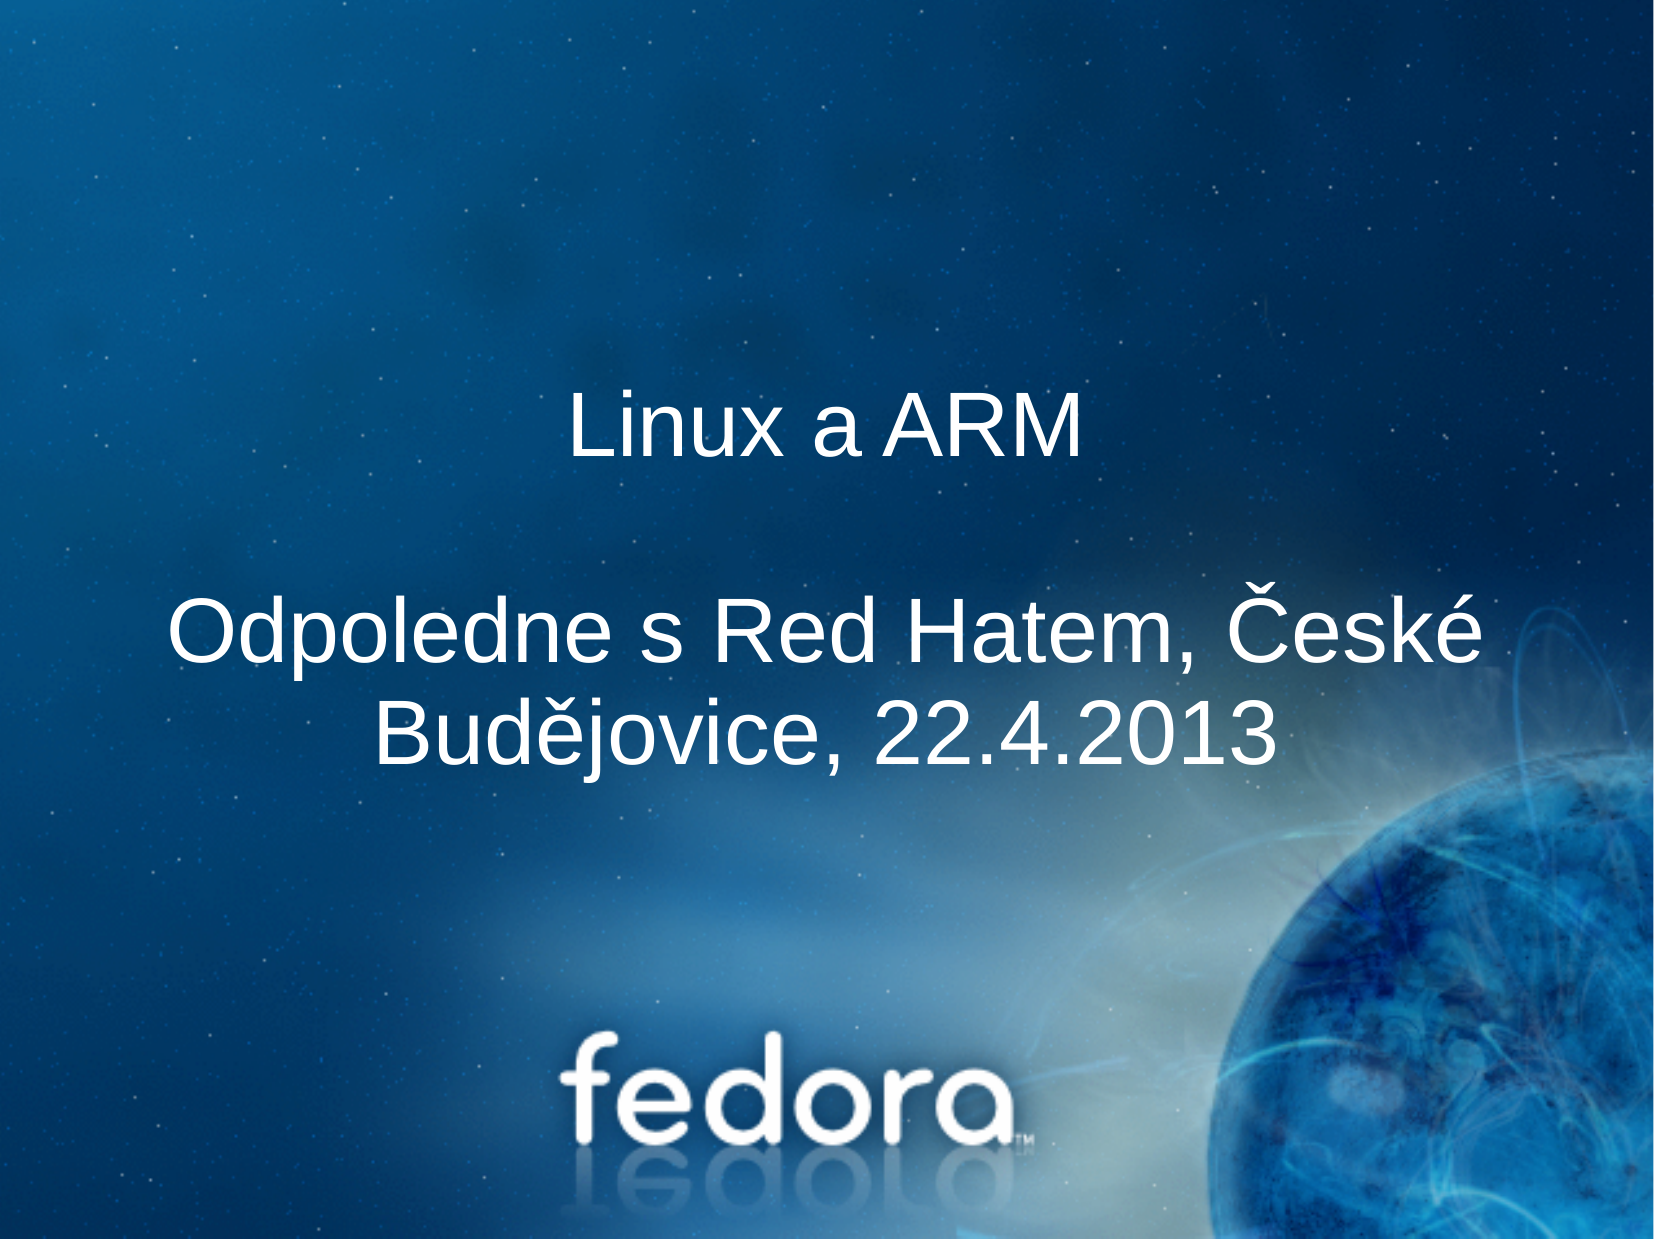

# Linux a ARM Odpoledne s Red Hatem, České Budějovice, 22.4.2013